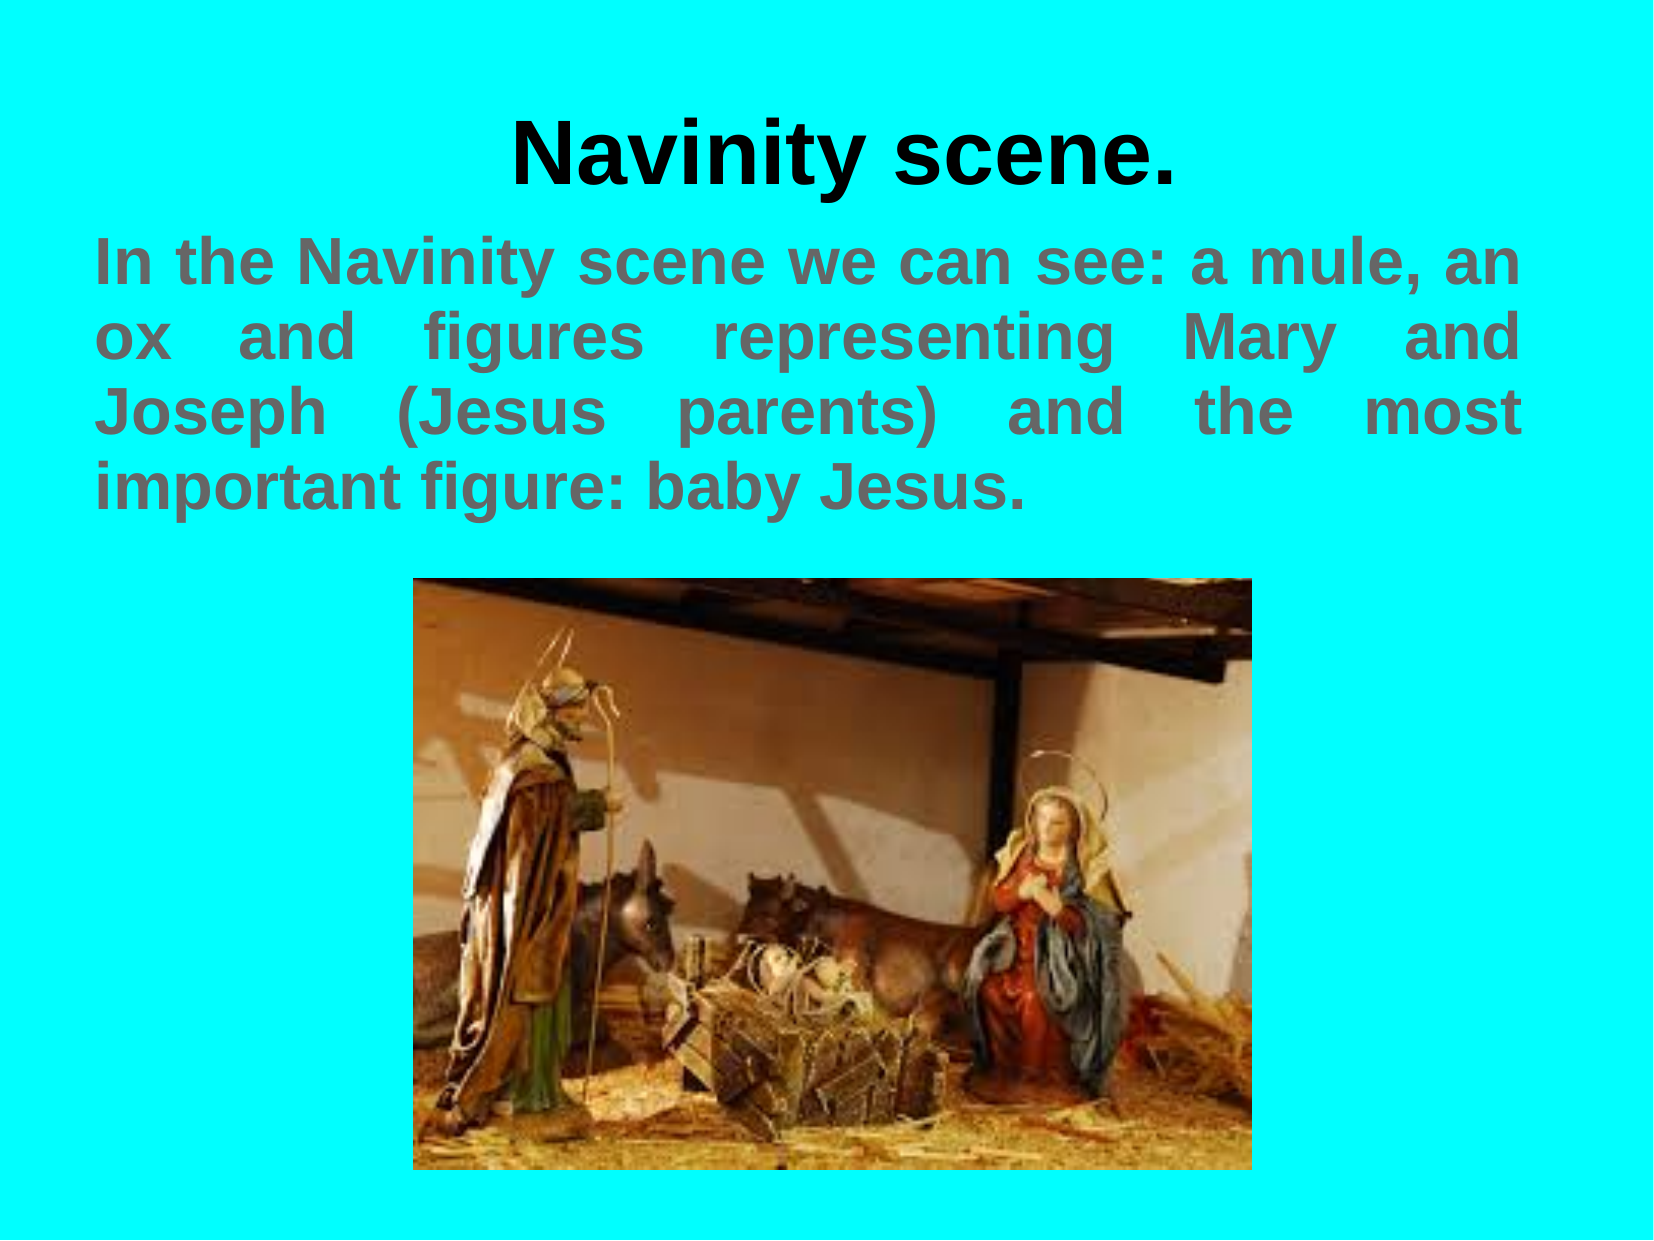

# Navinity scene.
In the Navinity scene we can see: a mule, an ox and figures representing Mary and Joseph (Jesus parents) and the most important figure: baby Jesus.